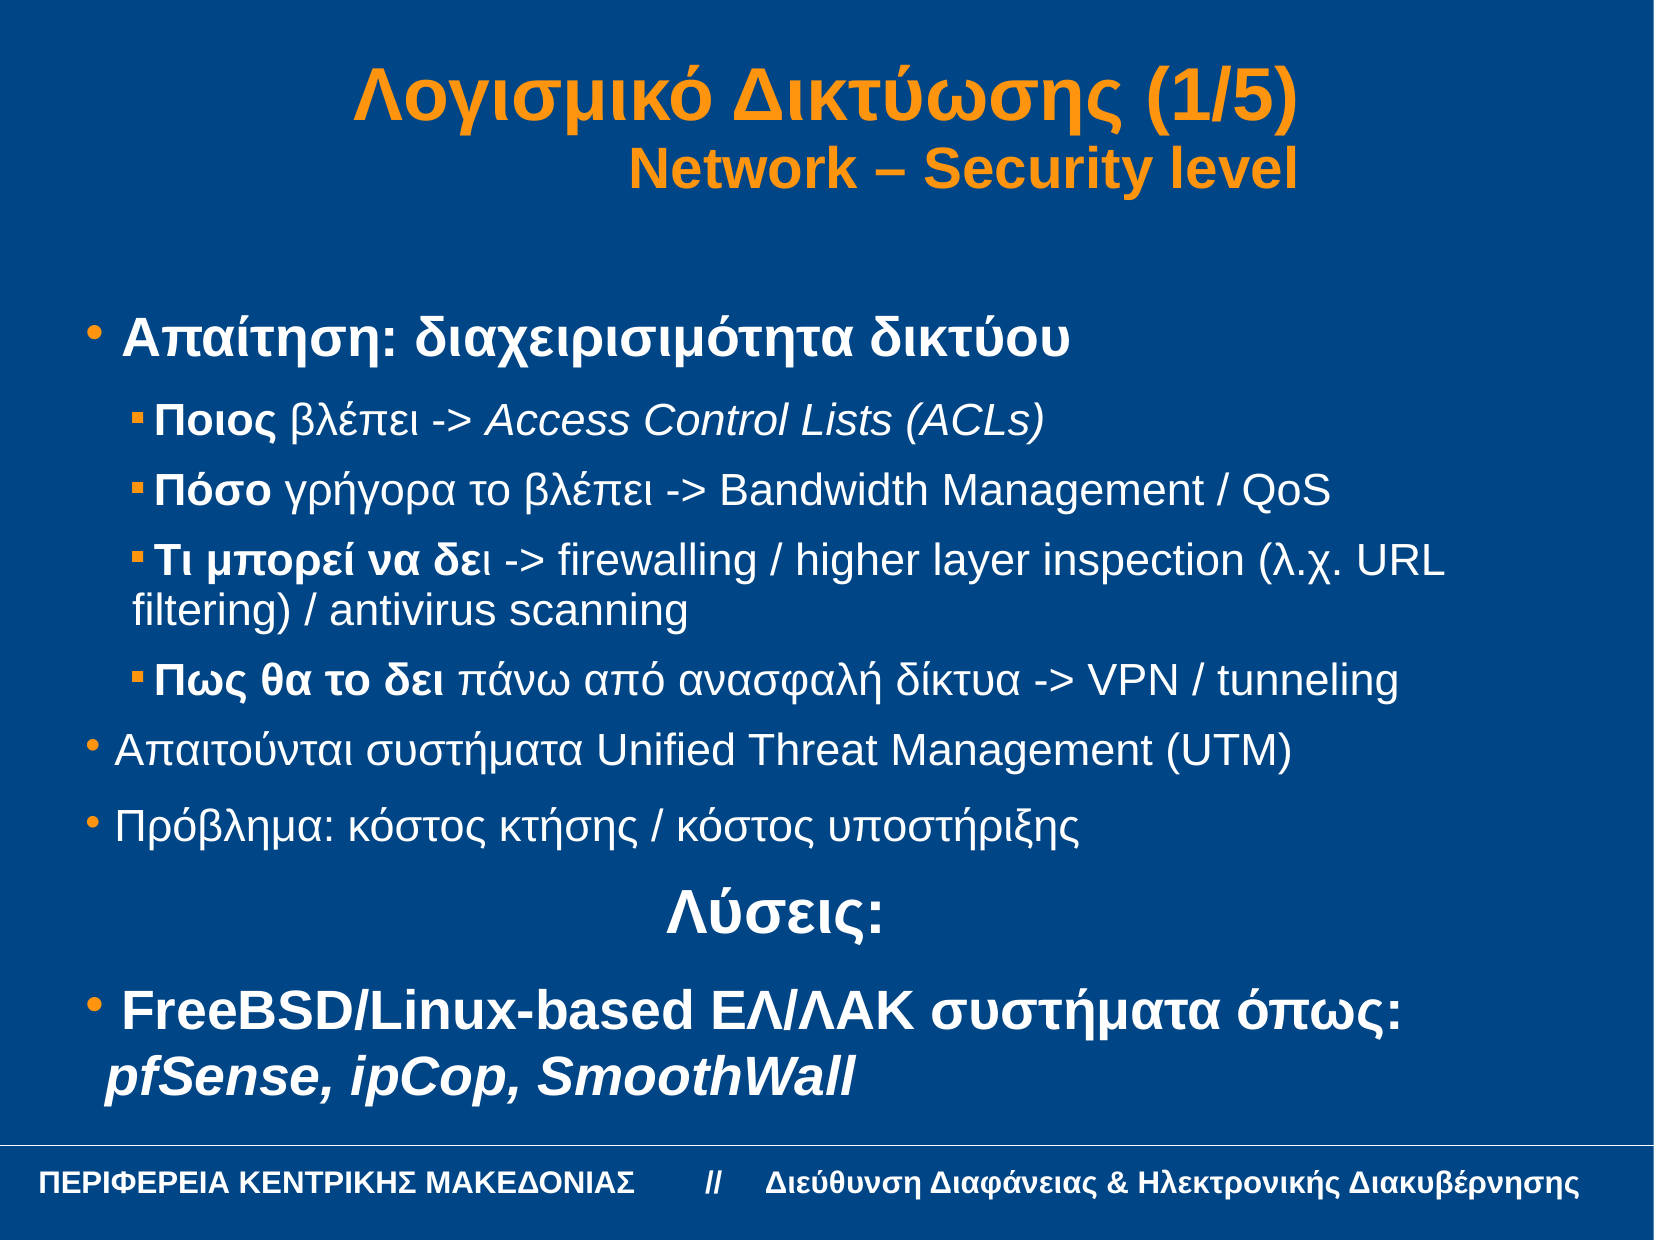

Λογισμικό Δικτύωσης (1/5)
Network – Security level
# Απαίτηση: διαχειρισιμότητα δικτύου
 Ποιος βλέπει -> Access Control Lists (ACLs)
 Πόσο γρήγορα το βλέπει -> Bandwidth Management / QoS
 Τι μπορεί να δει -> firewalling / higher layer inspection (λ.χ. URL filtering) / antivirus scanning
 Πως θα το δει πάνω από ανασφαλή δίκτυα -> VPN / tunneling
 Απαιτούνται συστήματα Unified Threat Management (UTM)
 Πρόβλημα: κόστος κτήσης / κόστος υποστήριξης
Λύσεις:
 FreeBSD/Linux-based ΕΛ/ΛΑΚ συστήματα όπως:
pfSense, ipCop, SmoothWall
ΠΕΡΙΦΕΡΕΙΑ ΚΕΝΤΡΙΚΗΣ ΜΑΚΕΔΟΝΙΑΣ // Διεύθυνση Διαφάνειας & Ηλεκτρονικής Διακυβέρνησης